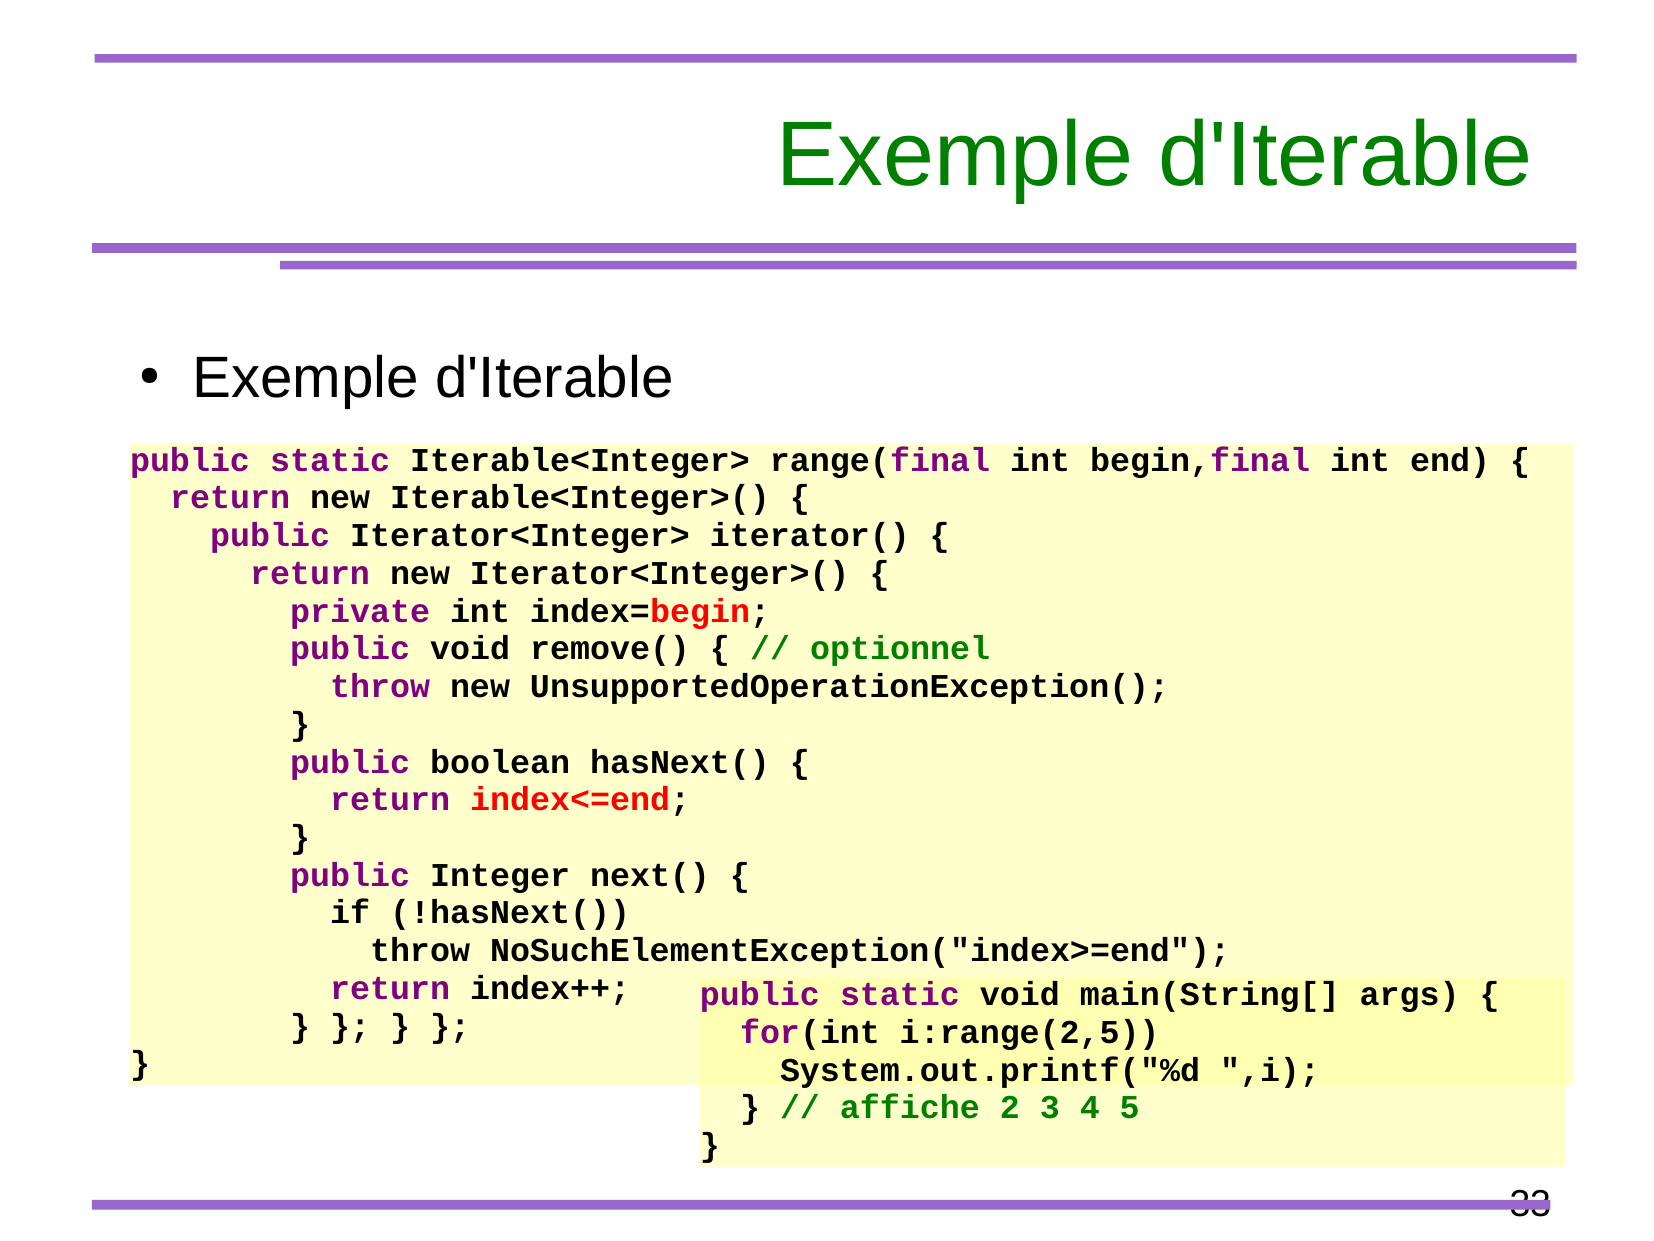

# Exemple d'Iterable
Exemple d'Iterable
public static Iterable<Integer> range(final int begin,final int end) {
 return new Iterable<Integer>() {
 public Iterator<Integer> iterator() {
 return new Iterator<Integer>() {
 private int index=begin;
 public void remove() { // optionnel
 throw new UnsupportedOperationException();
 }
 public boolean hasNext() {
 return index<=end;
 }
 public Integer next() {
 if (!hasNext())
 throw NoSuchElementException("index>=end");
 return index++;
 } }; } };
}
public static void main(String[] args) {
 for(int i:range(2,5))
 System.out.printf("%d ",i);
 } // affiche 2 3 4 5
}